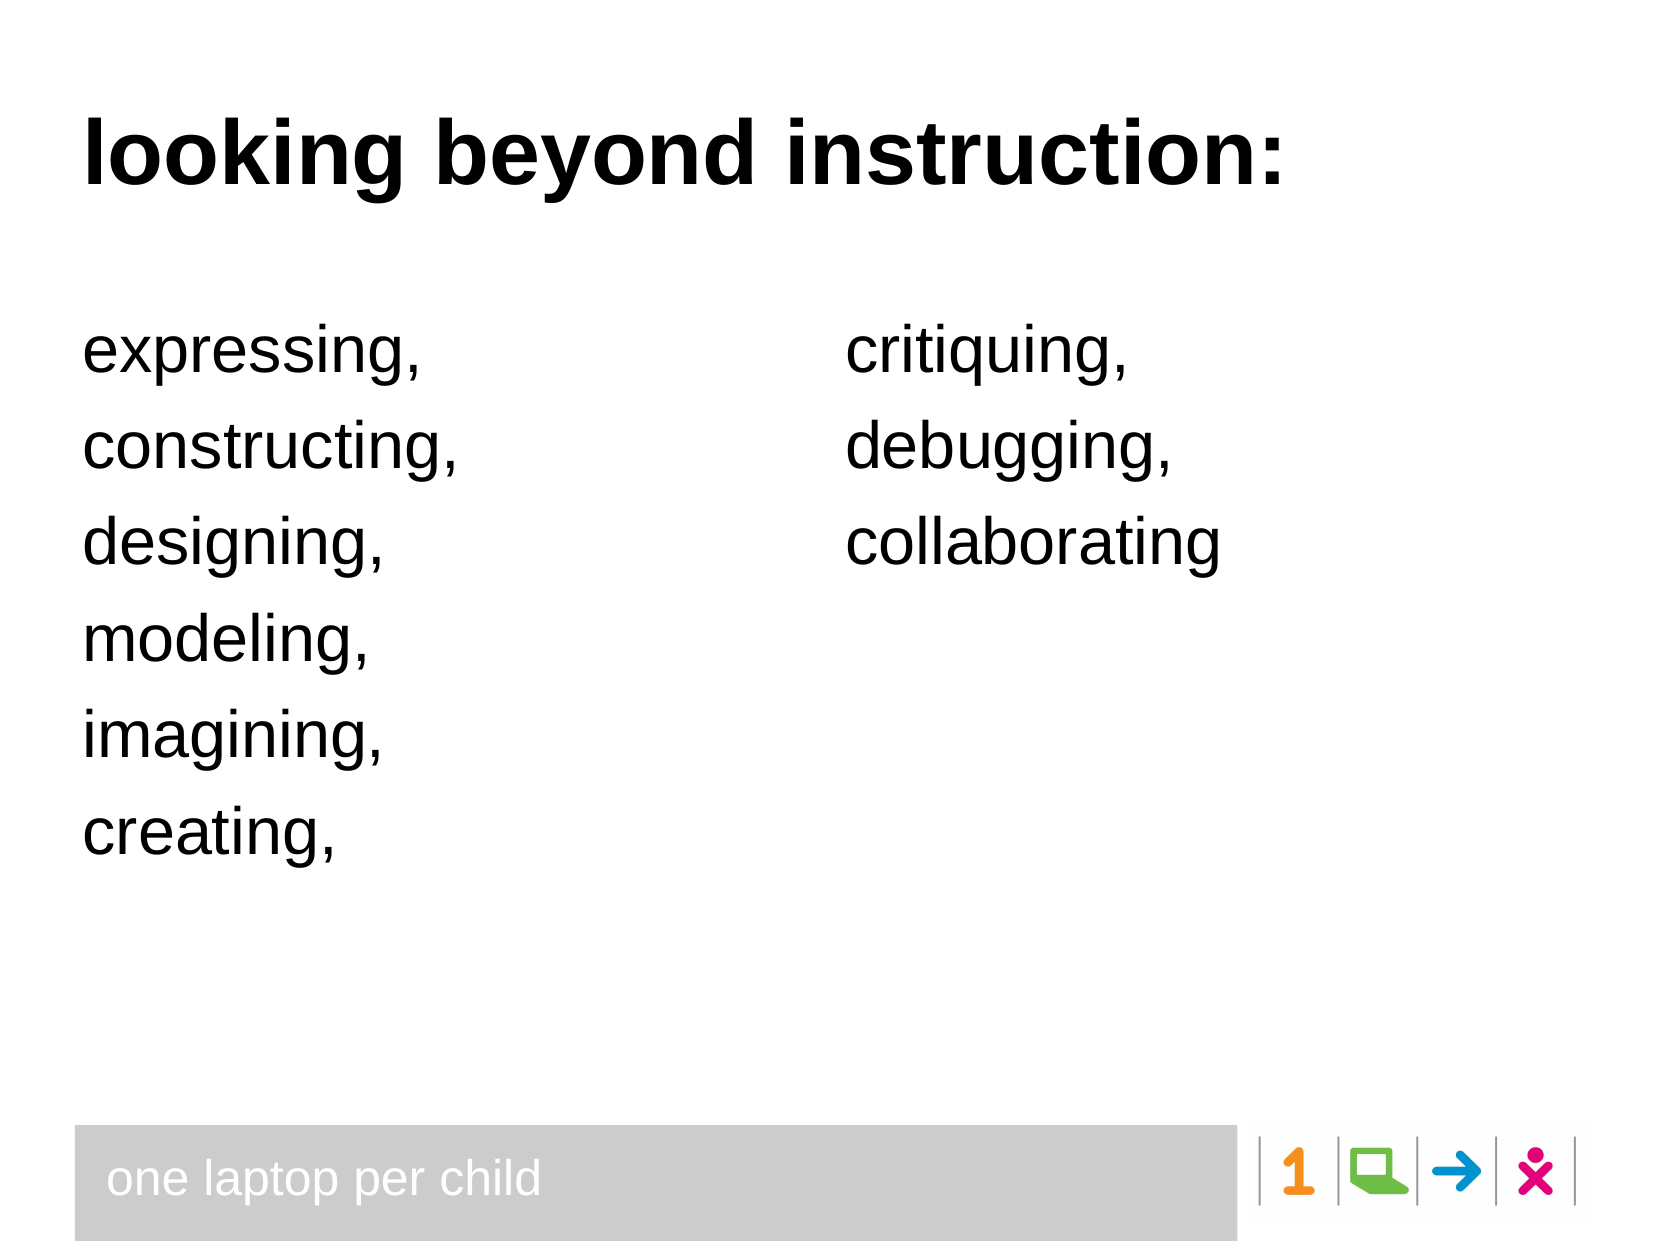

# looking beyond instruction:
critiquing,
debugging,
collaborating
expressing,
constructing,
designing,
modeling,
imagining,
creating,